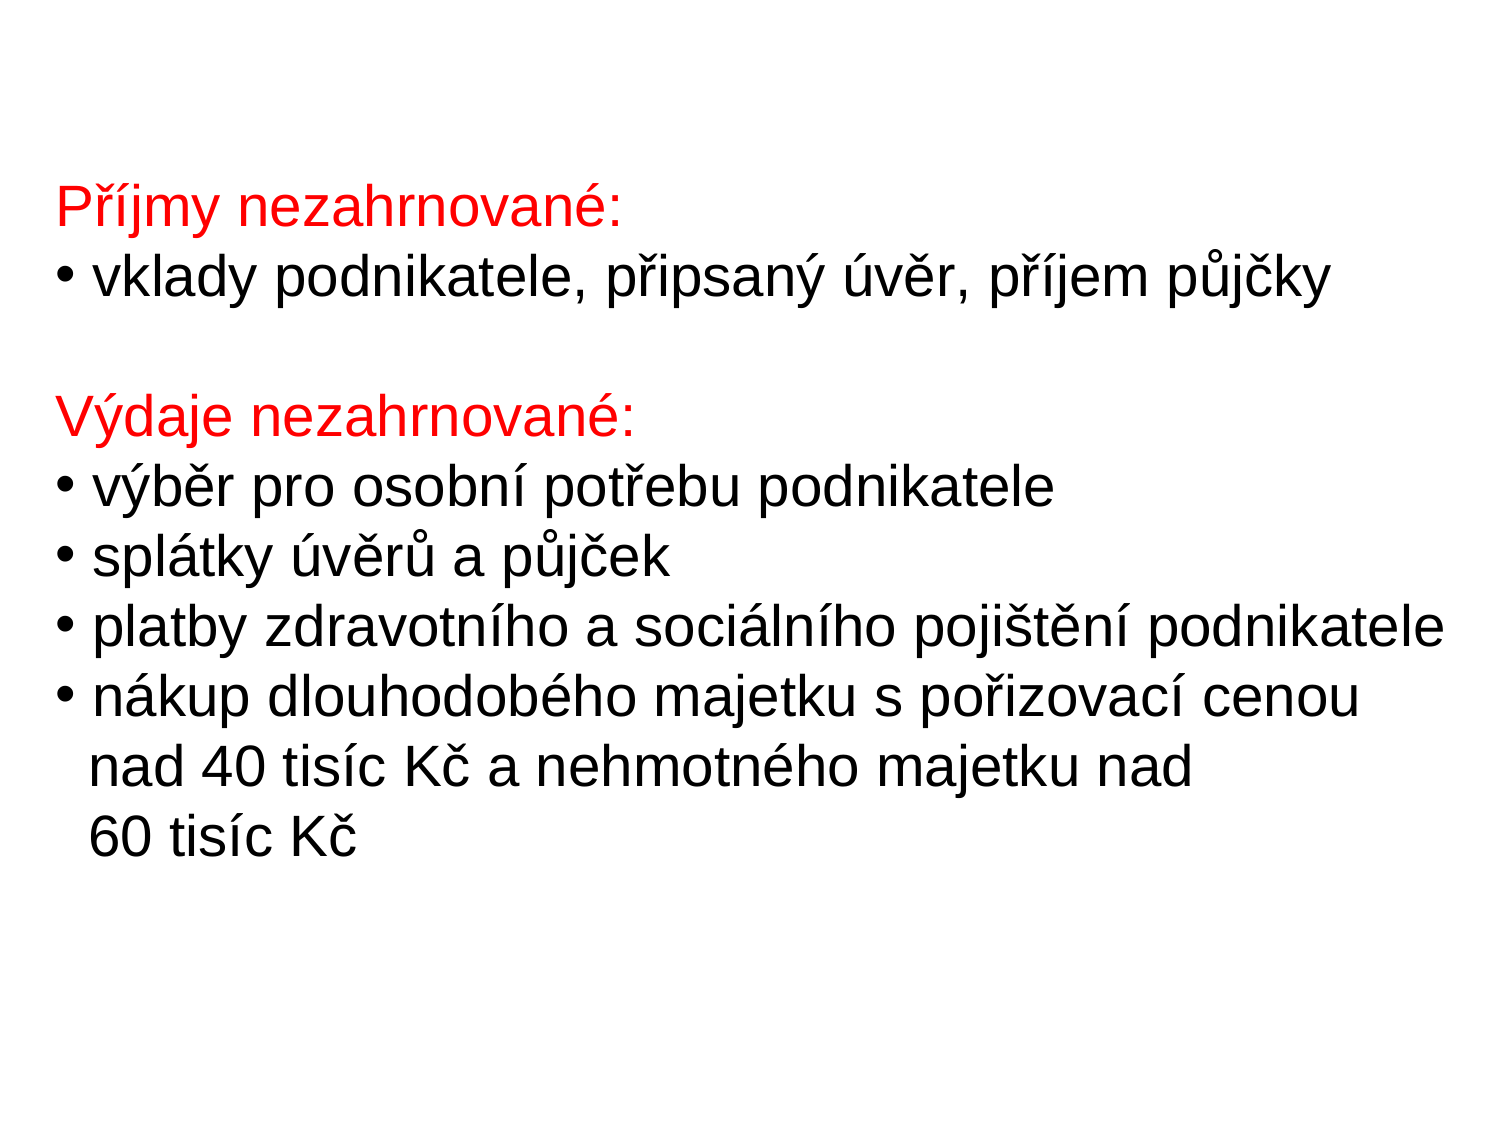

Příjmy nezahrnované:
 vklady podnikatele, připsaný úvěr, příjem půjčky
Výdaje nezahrnované:
 výběr pro osobní potřebu podnikatele
 splátky úvěrů a půjček
 platby zdravotního a sociálního pojištění podnikatele
 nákup dlouhodobého majetku s pořizovací cenou
 nad 40 tisíc Kč a nehmotného majetku nad
 60 tisíc Kč